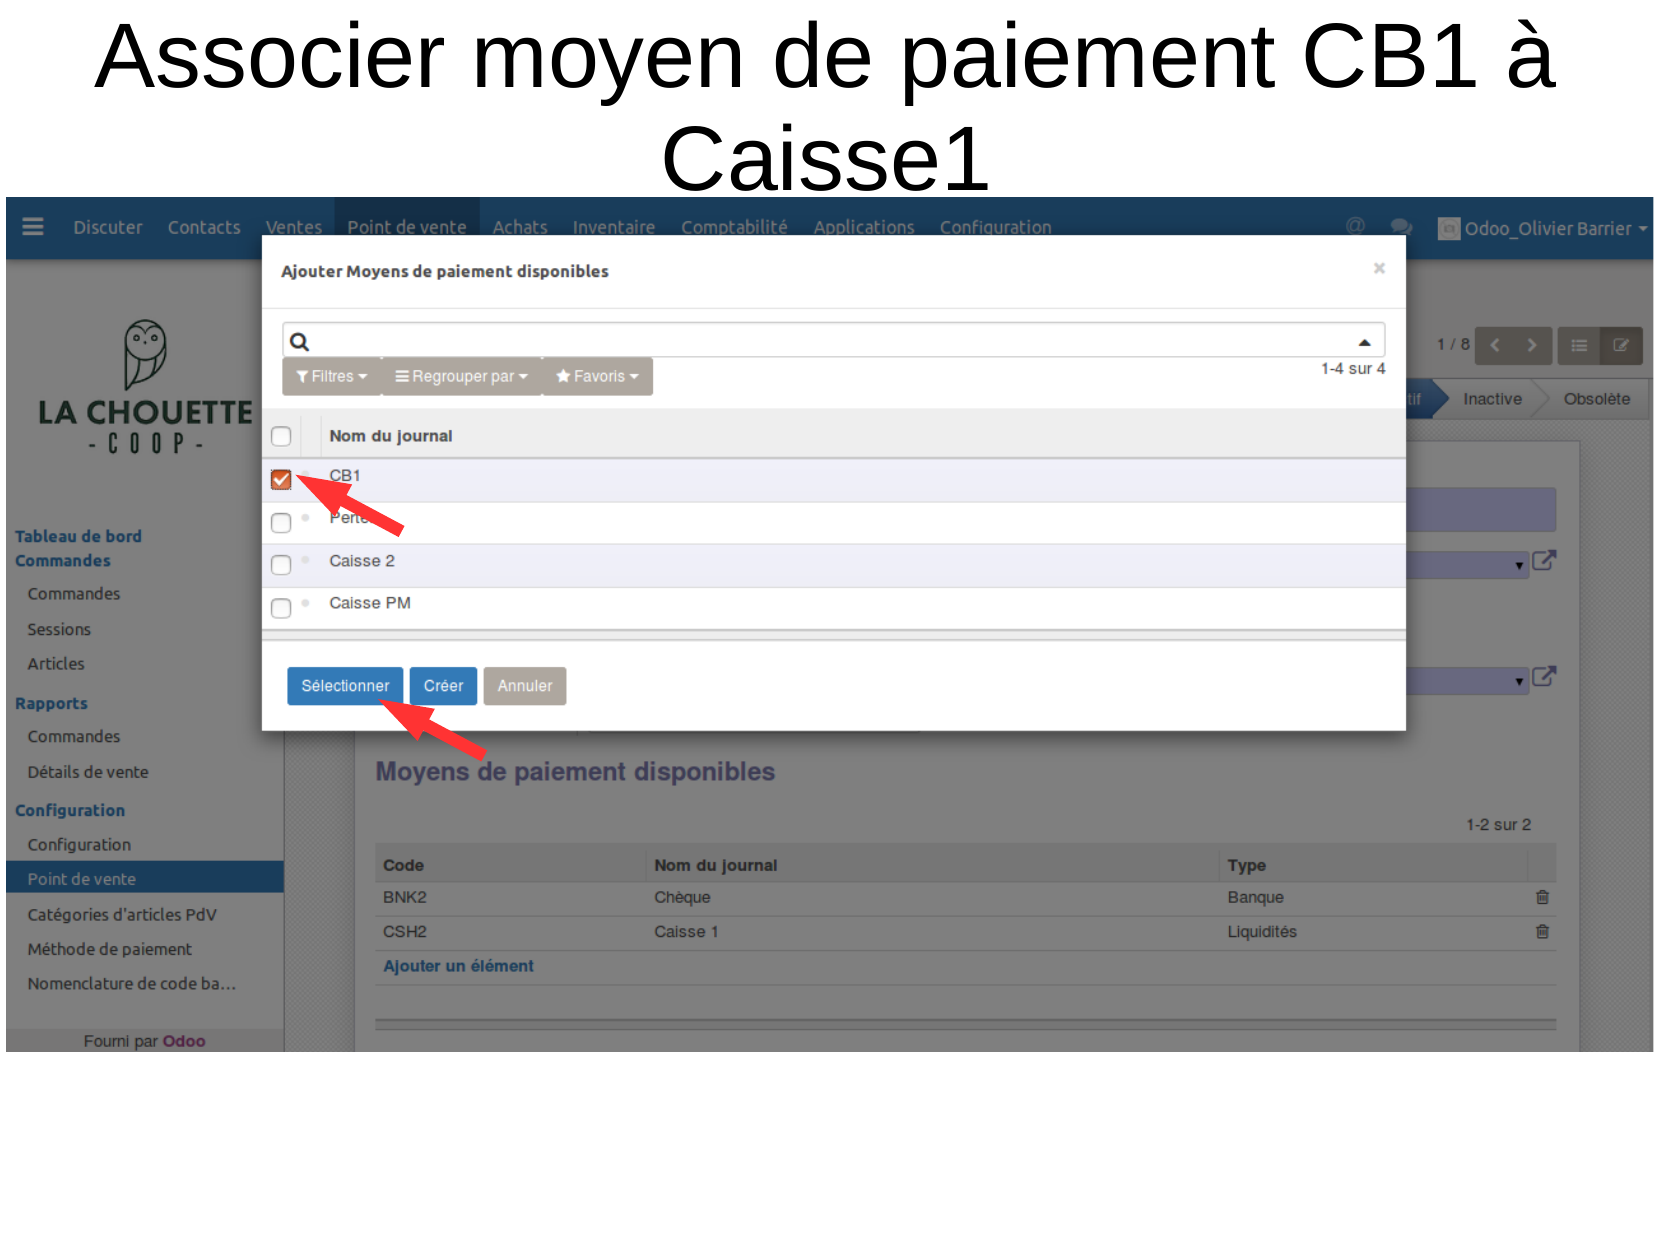

# Associer moyen de paiement CB1 à Caisse1